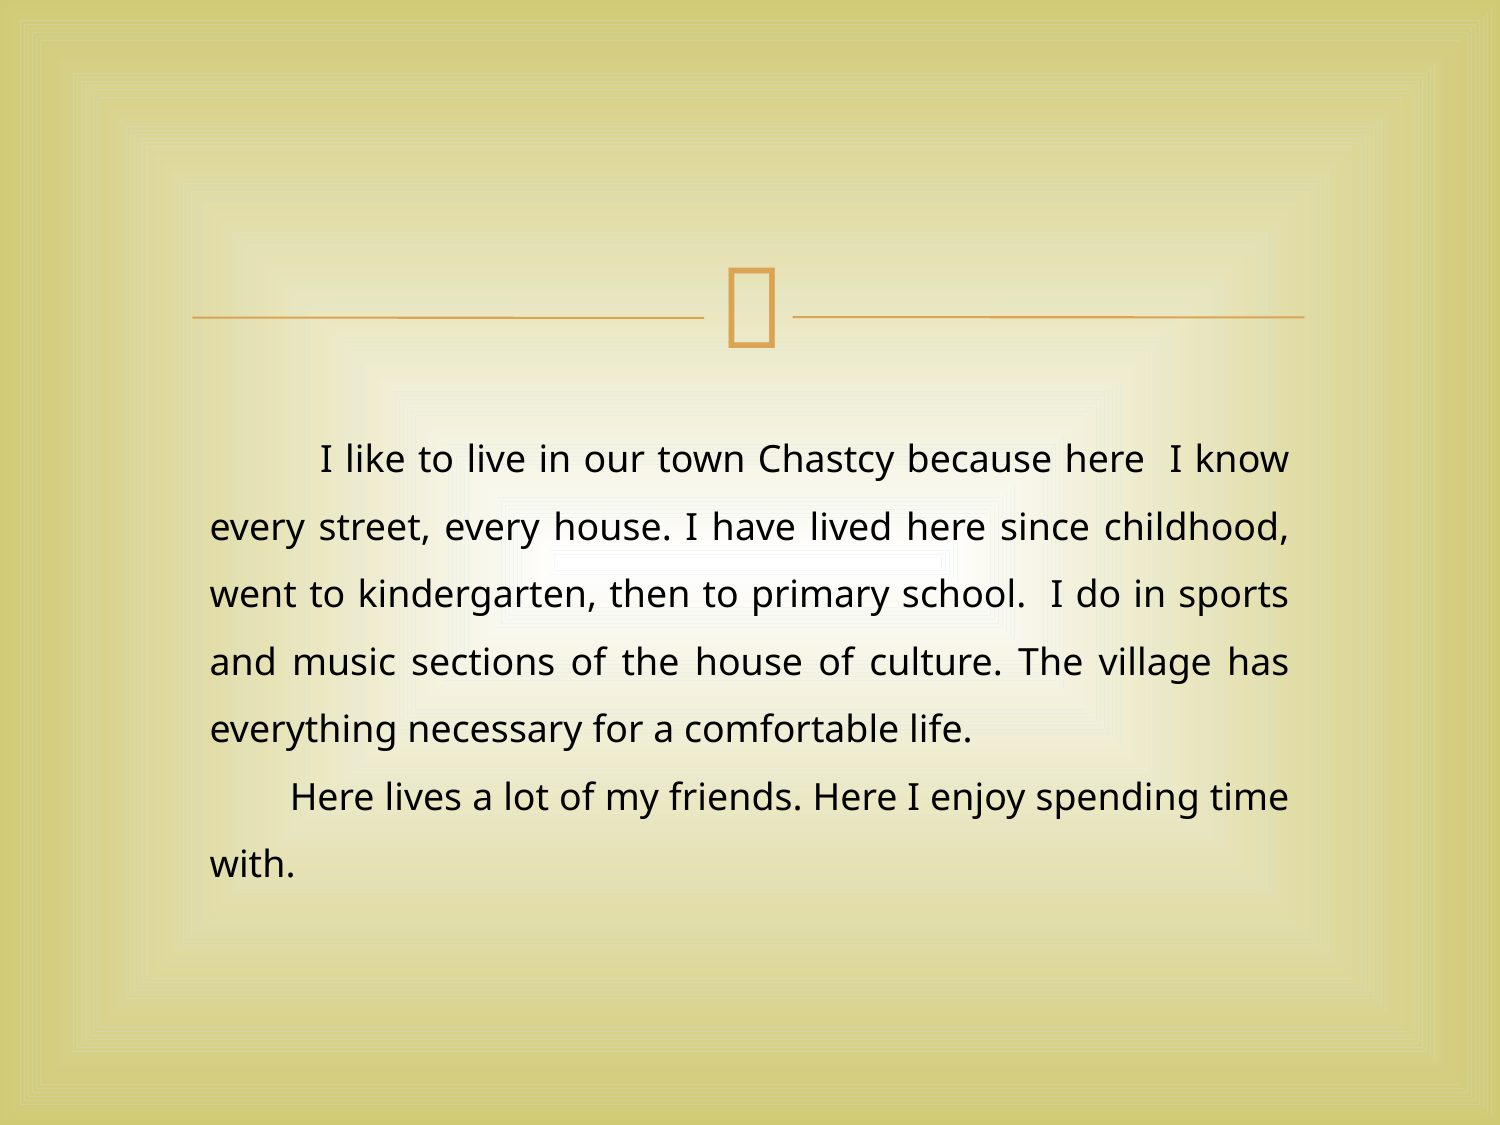

I like to live in our town Chastcy because here I know every street, every house. I have lived here since childhood, went to kindergarten, then to primary school. I do in sports and music sections of the house of culture. The village has everything necessary for a comfortable life.
 Here lives a lot of my friends. Here I enjoy spending time with.